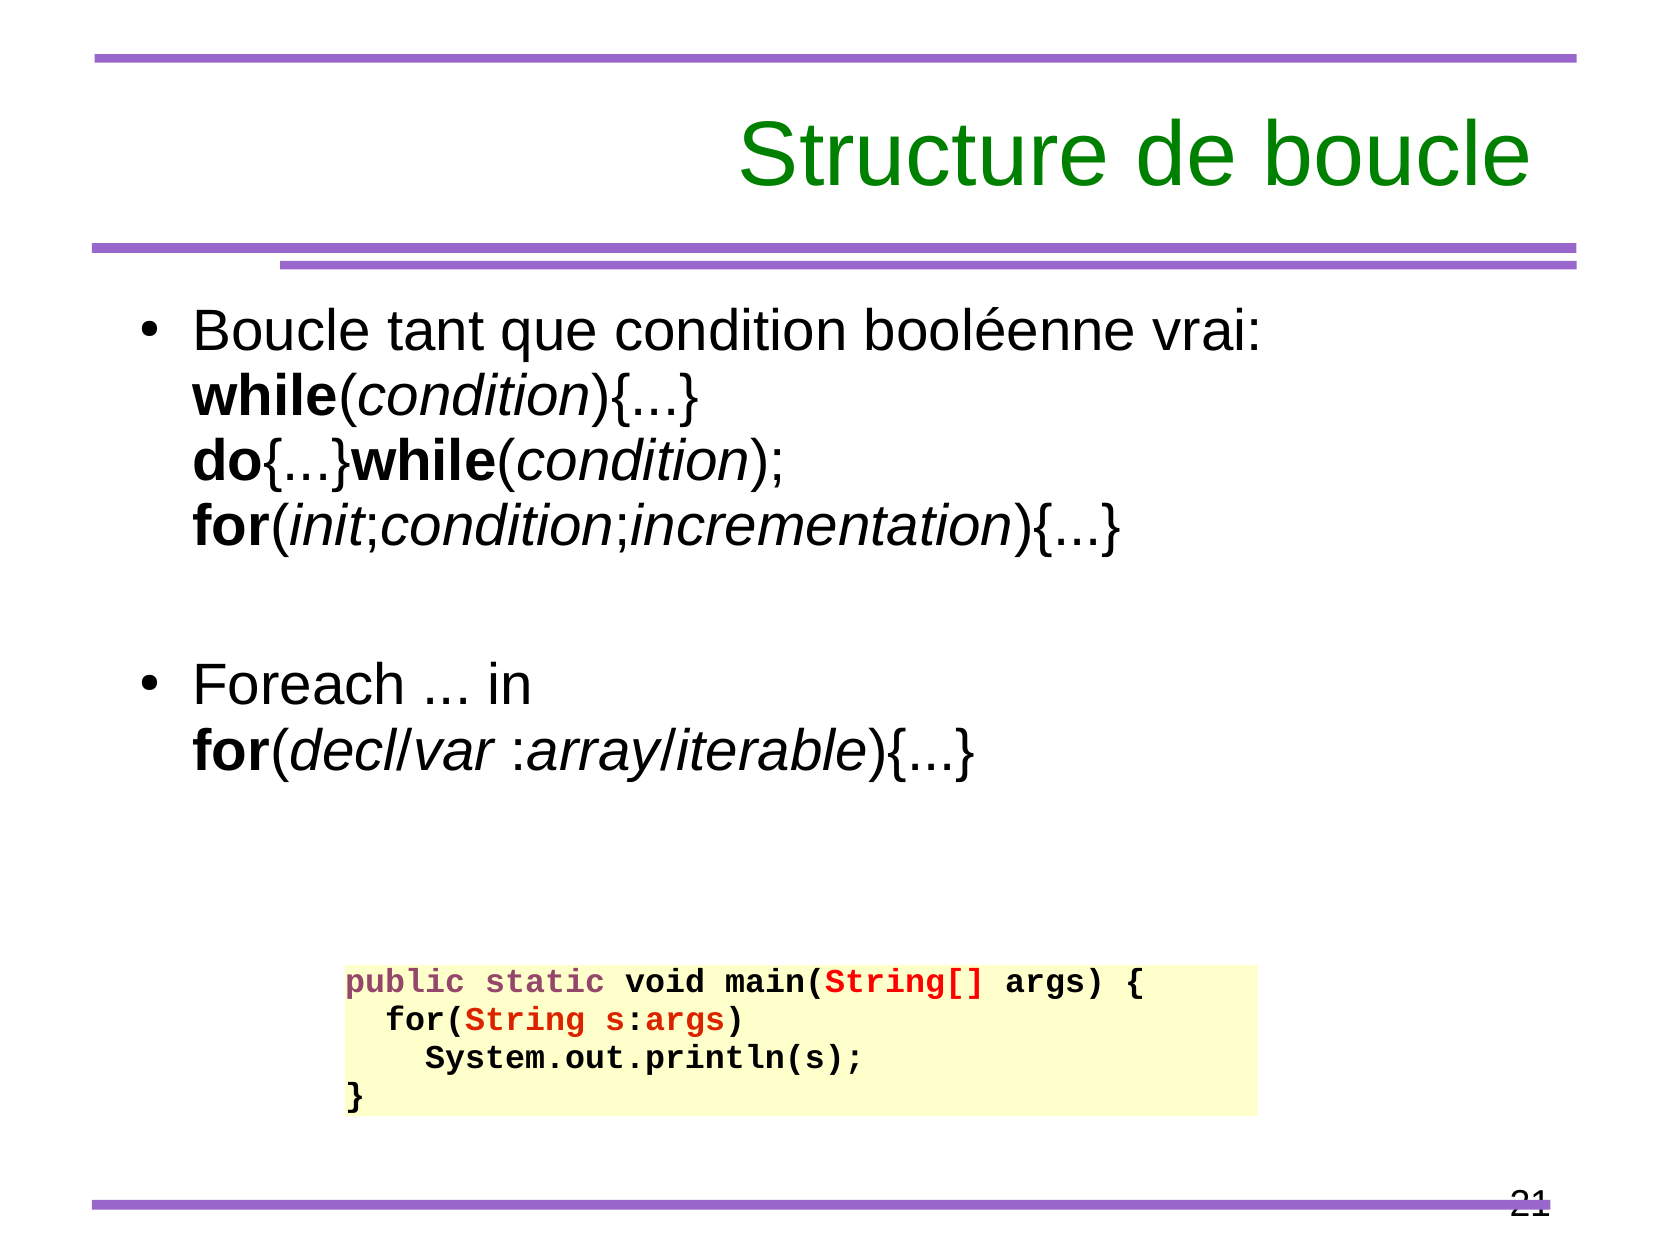

# Structure de boucle
Boucle tant que condition booléenne vrai:
while(condition){...}
do{...}while(condition);
for(init;condition;incrementation){...}
Foreach ... in
for(decl/var :array/iterable){...}
public static void main(String[] args) {
 for(String s:args)
 System.out.println(s);
}